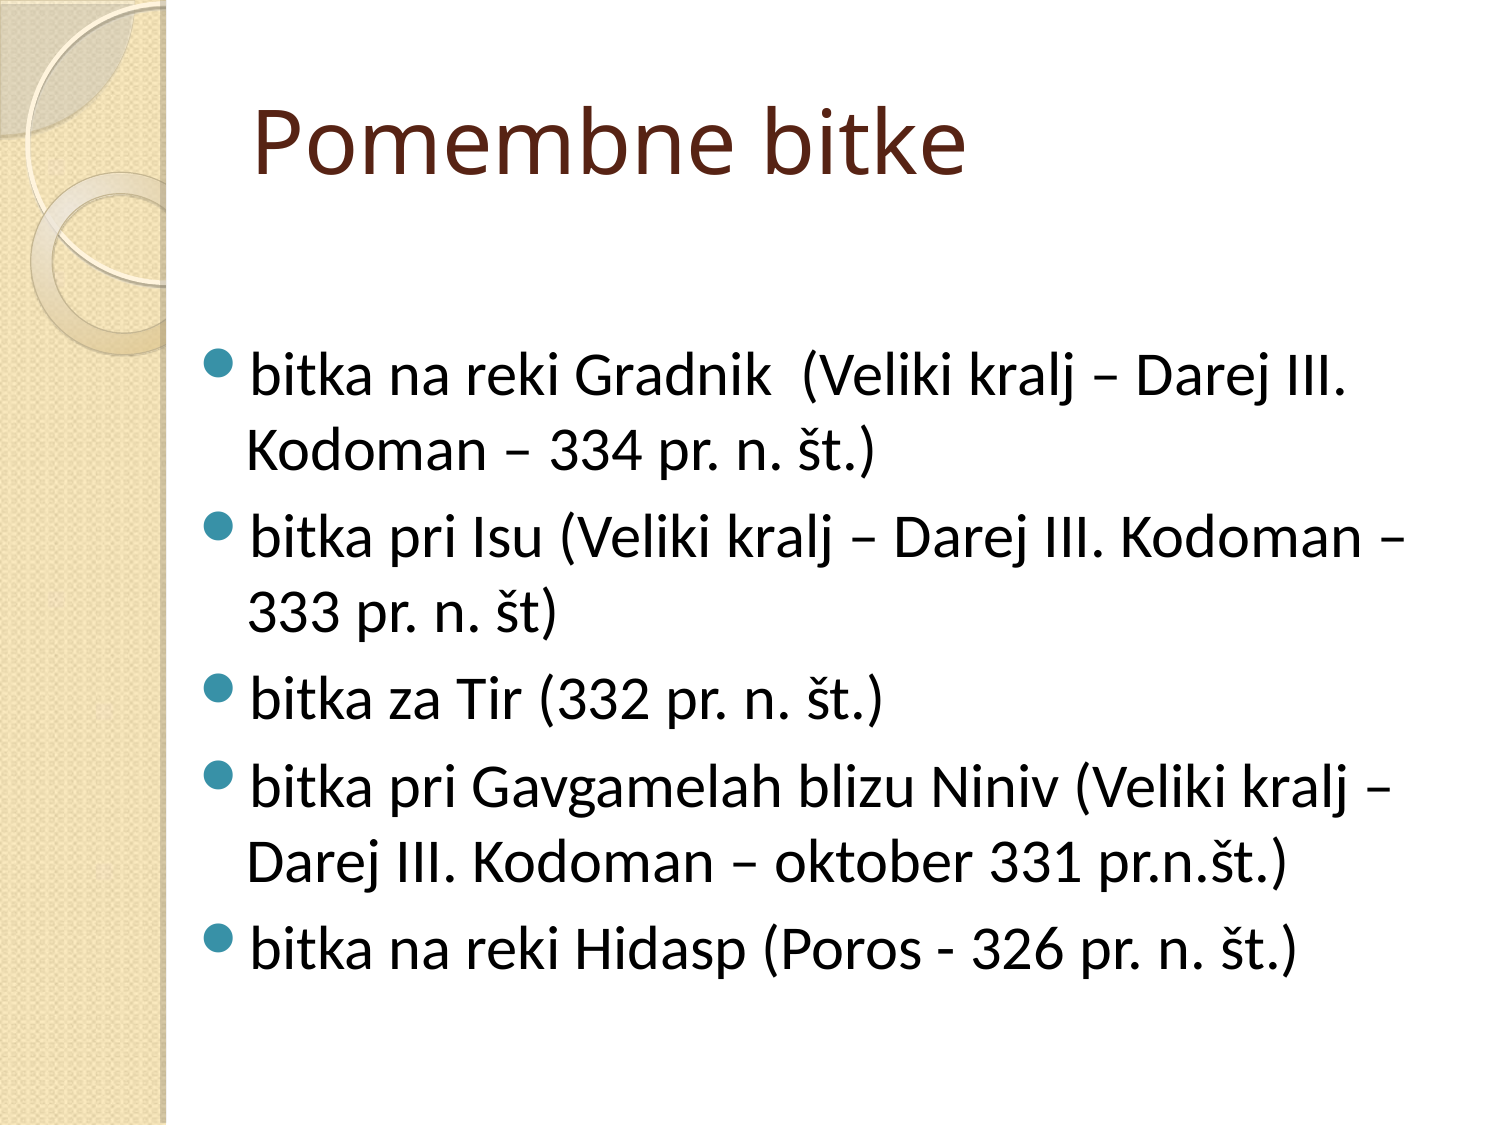

# Pomembne bitke
bitka na reki Gradnik (Veliki kralj – Darej III. Kodoman – 334 pr. n. št.)
bitka pri Isu (Veliki kralj – Darej III. Kodoman – 333 pr. n. št)
bitka za Tir (332 pr. n. št.)
bitka pri Gavgamelah blizu Niniv (Veliki kralj – Darej III. Kodoman – oktober 331 pr.n.št.)
bitka na reki Hidasp (Poros - 326 pr. n. št.)